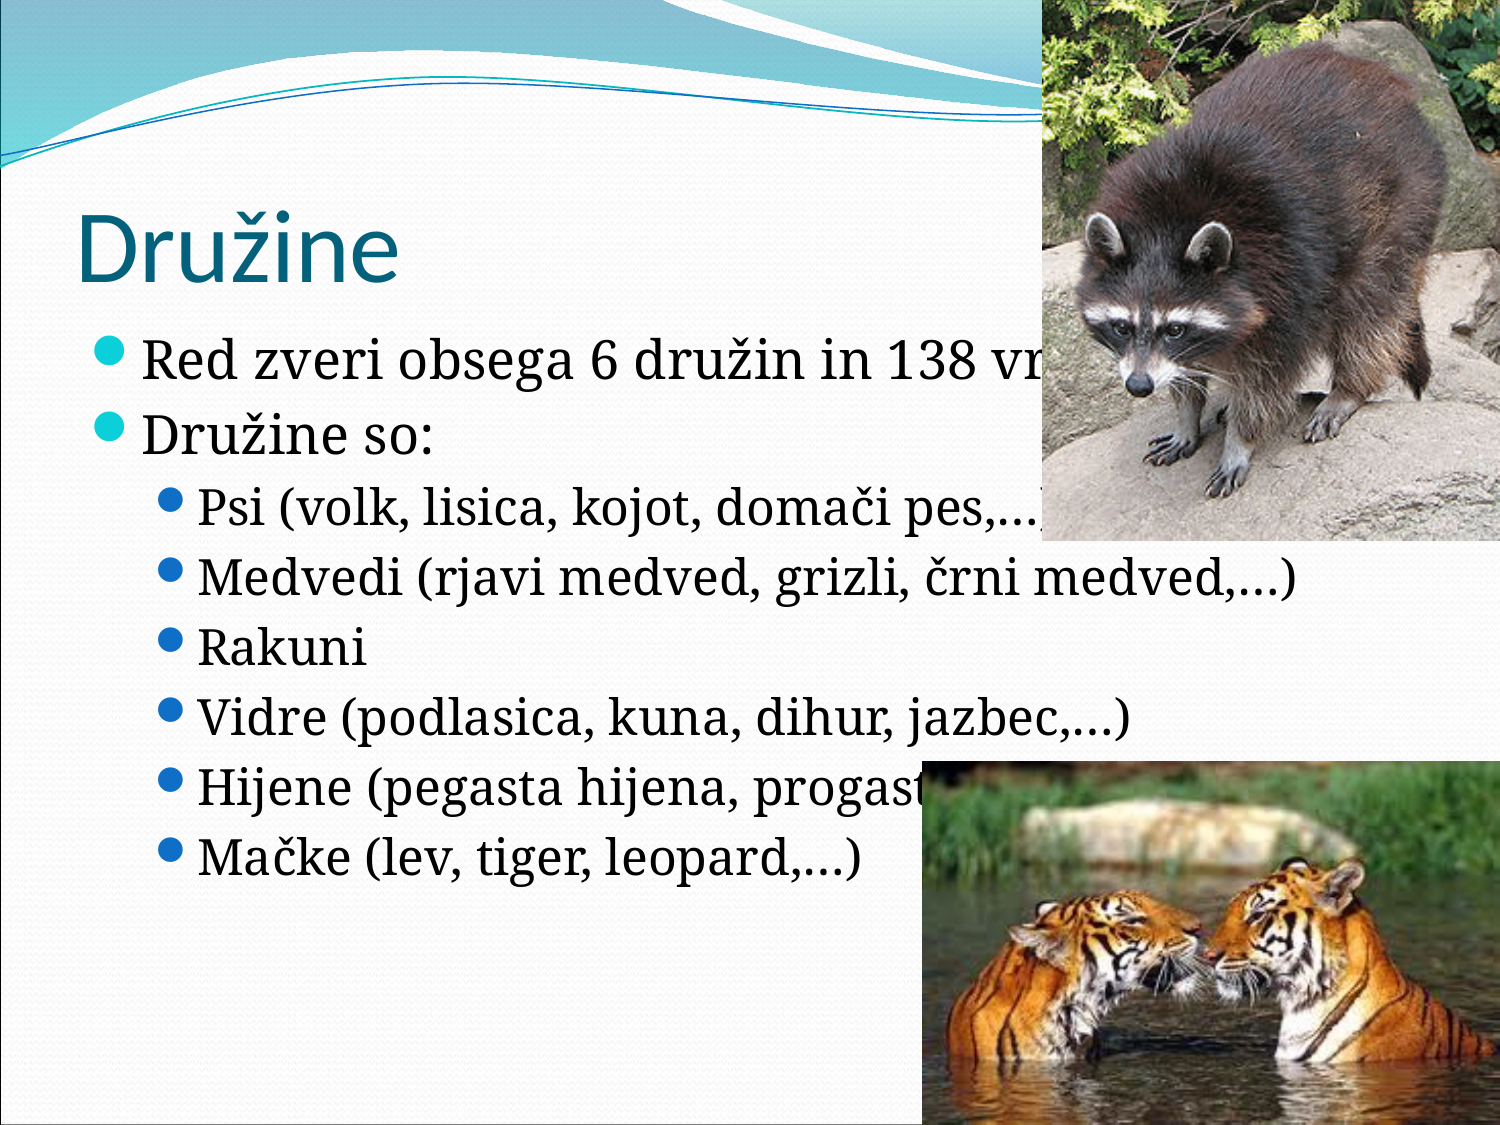

# Družine
Red zveri obsega 6 družin in 138 vrst
Družine so:
Psi (volk, lisica, kojot, domači pes,…)
Medvedi (rjavi medved, grizli, črni medved,…)
Rakuni
Vidre (podlasica, kuna, dihur, jazbec,…)
Hijene (pegasta hijena, progasta,..
Mačke (lev, tiger, leopard,…)